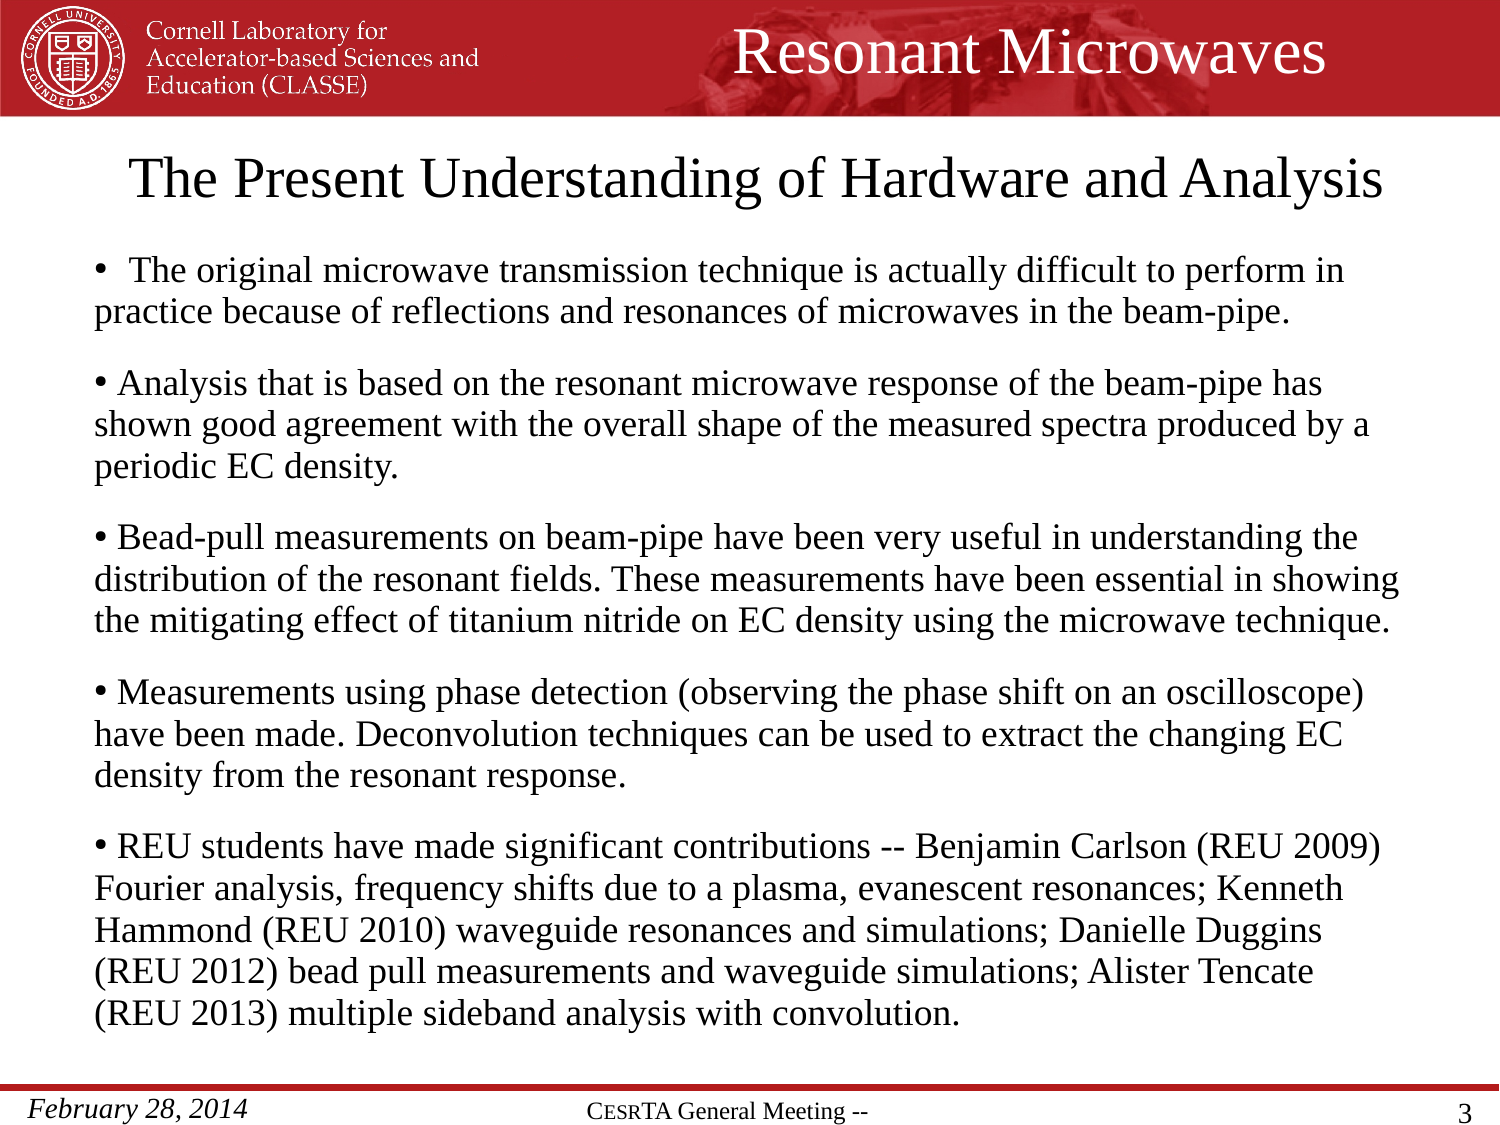

Resonant Microwaves
#
The Present Understanding of Hardware and Analysis
 The original microwave transmission technique is actually difficult to perform in practice because of reflections and resonances of microwaves in the beam-pipe.
 Analysis that is based on the resonant microwave response of the beam-pipe has shown good agreement with the overall shape of the measured spectra produced by a periodic EC density.
 Bead-pull measurements on beam-pipe have been very useful in understanding the distribution of the resonant fields. These measurements have been essential in showing the mitigating effect of titanium nitride on EC density using the microwave technique.
 Measurements using phase detection (observing the phase shift on an oscilloscope) have been made. Deconvolution techniques can be used to extract the changing EC density from the resonant response.
 REU students have made significant contributions -- Benjamin Carlson (REU 2009) Fourier analysis, frequency shifts due to a plasma, evanescent resonances; Kenneth Hammond (REU 2010) waveguide resonances and simulations; Danielle Duggins (REU 2012) bead pull measurements and waveguide simulations; Alister Tencate (REU 2013) multiple sideband analysis with convolution.
January 3, 2014